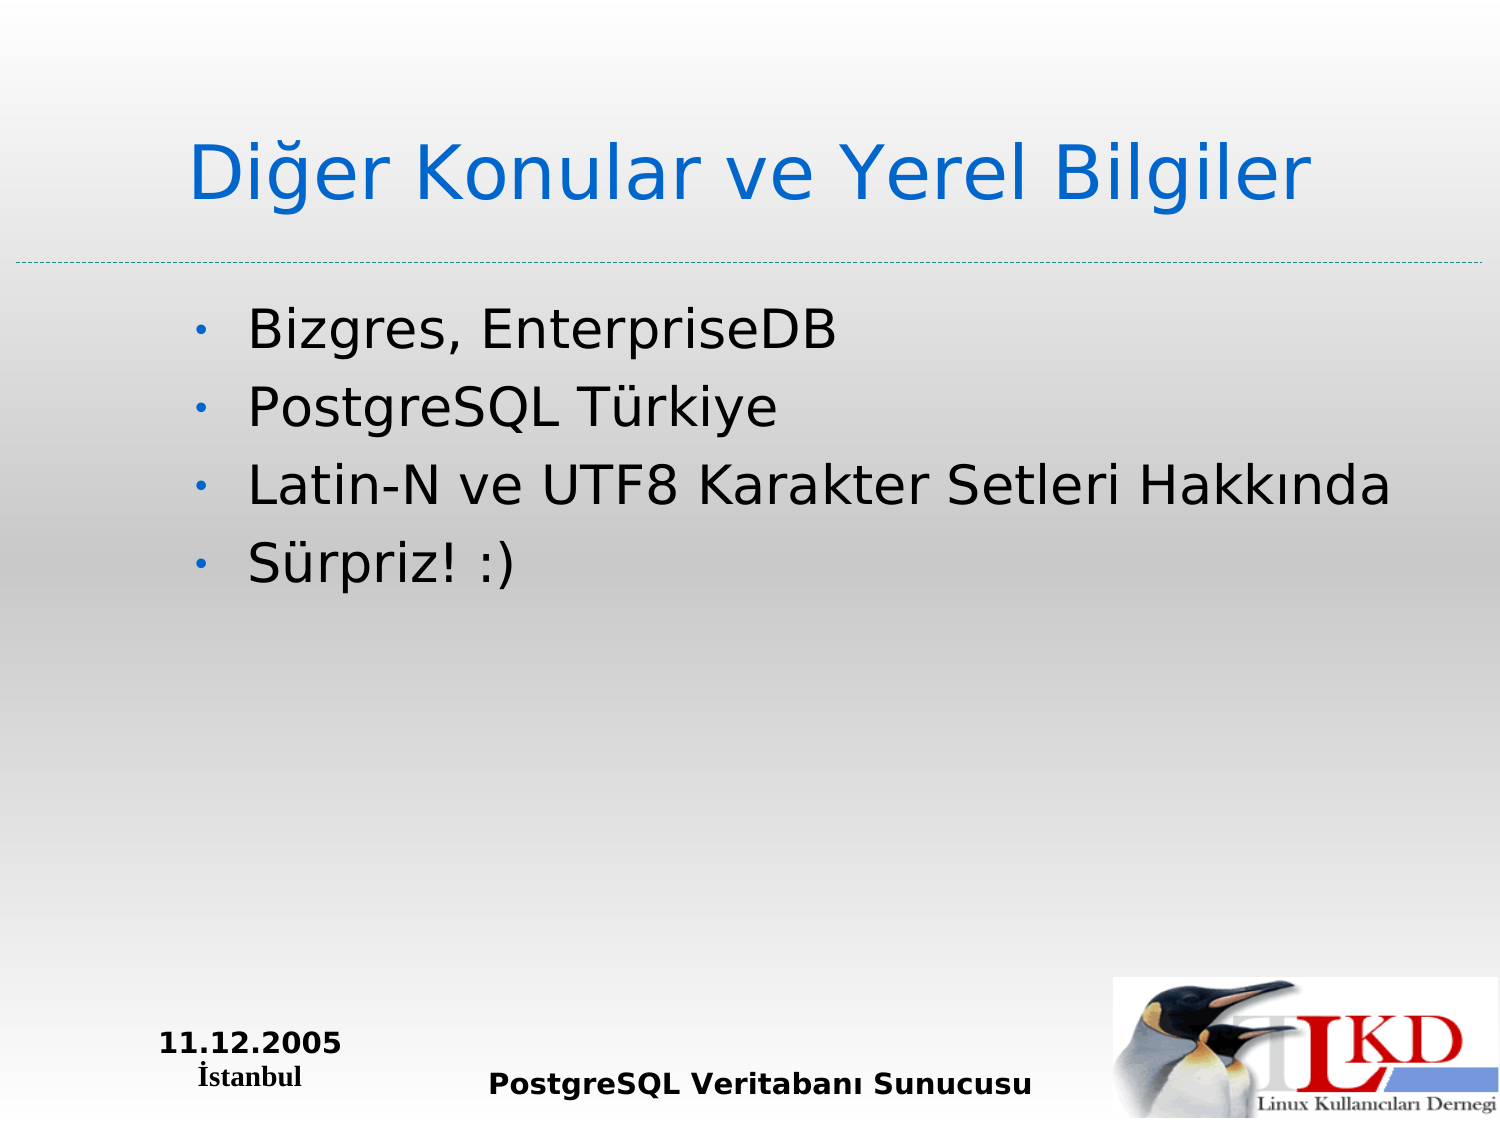

# Diğer Konular ve Yerel Bilgiler
Bizgres, EnterpriseDB
PostgreSQL Türkiye
Latin-N ve UTF8 Karakter Setleri Hakkında
Sürpriz! :)